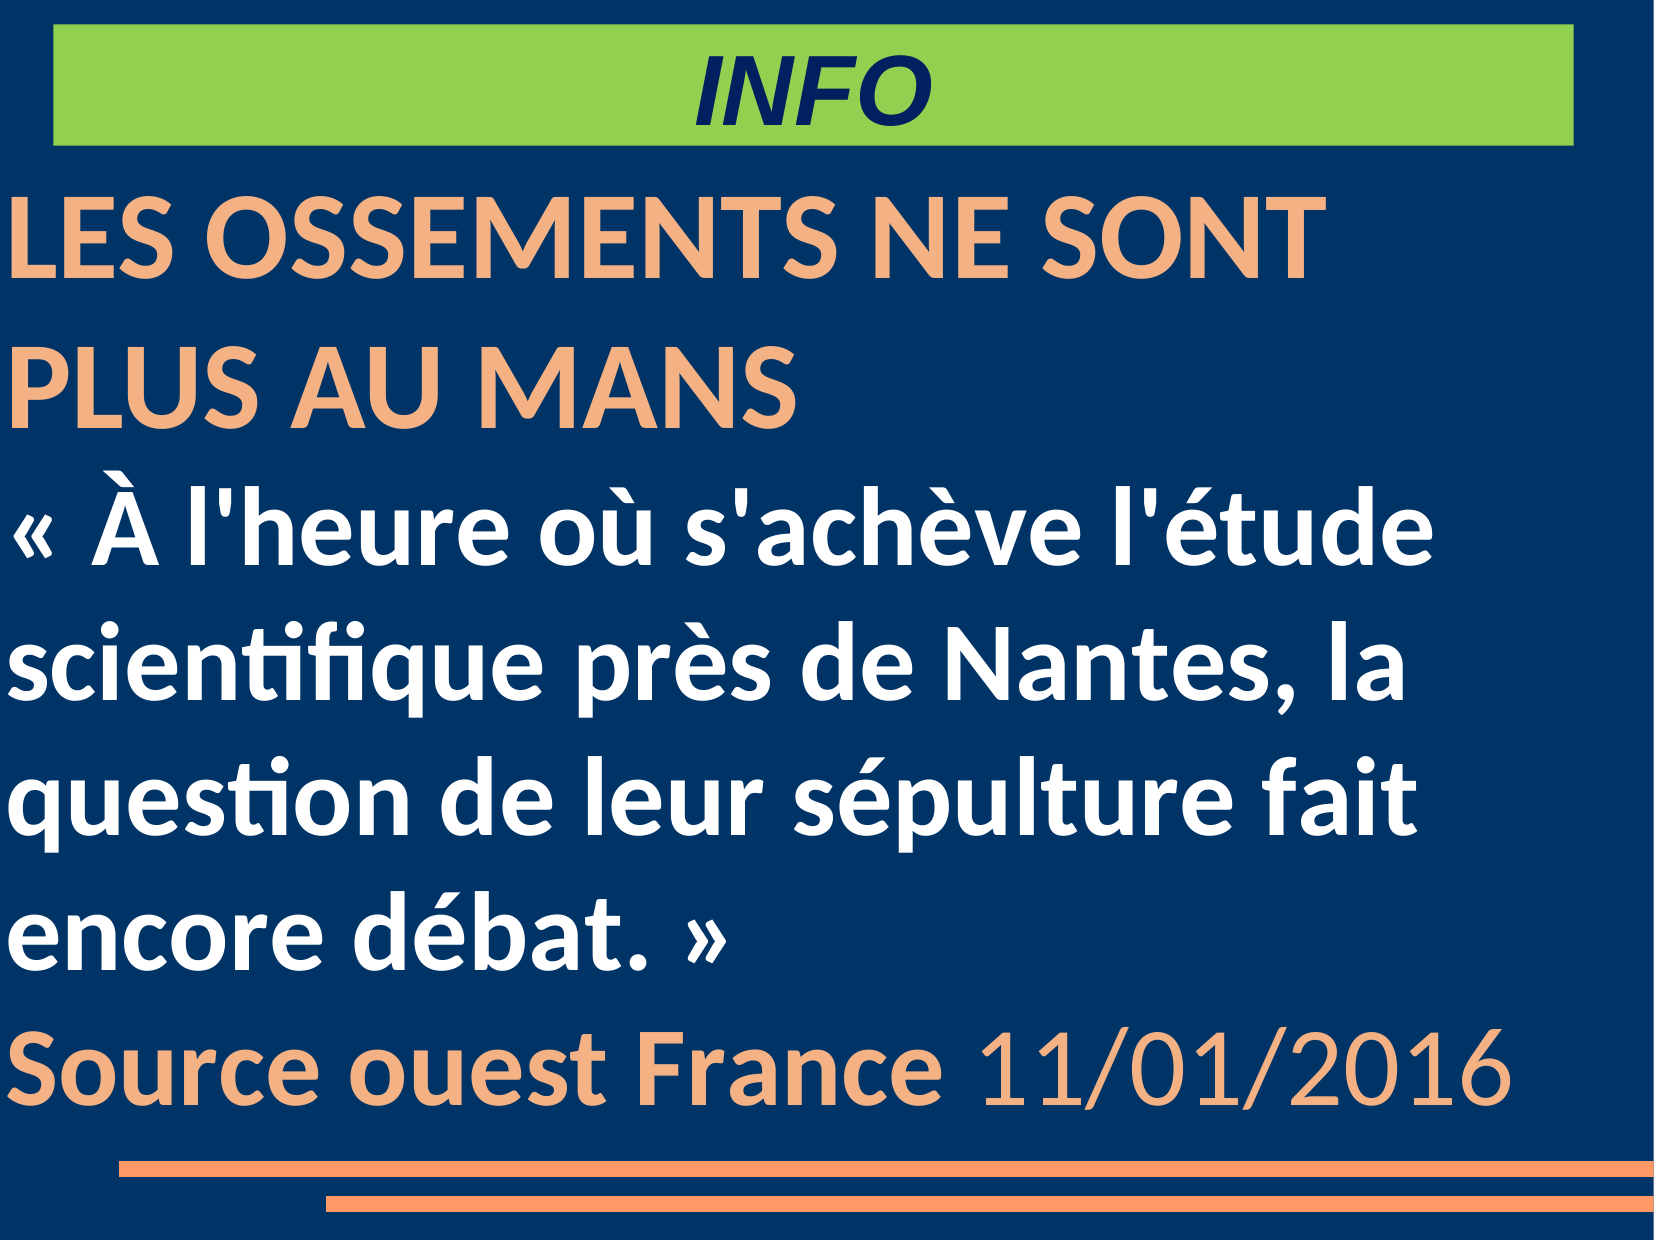

# INFO
LES OSSEMENTS NE SONT PLUS AU MANS
« À l'heure où s'achève l'étude scientifique près de Nantes, la question de leur sépulture fait encore débat. »
Source ouest France 11/01/2016